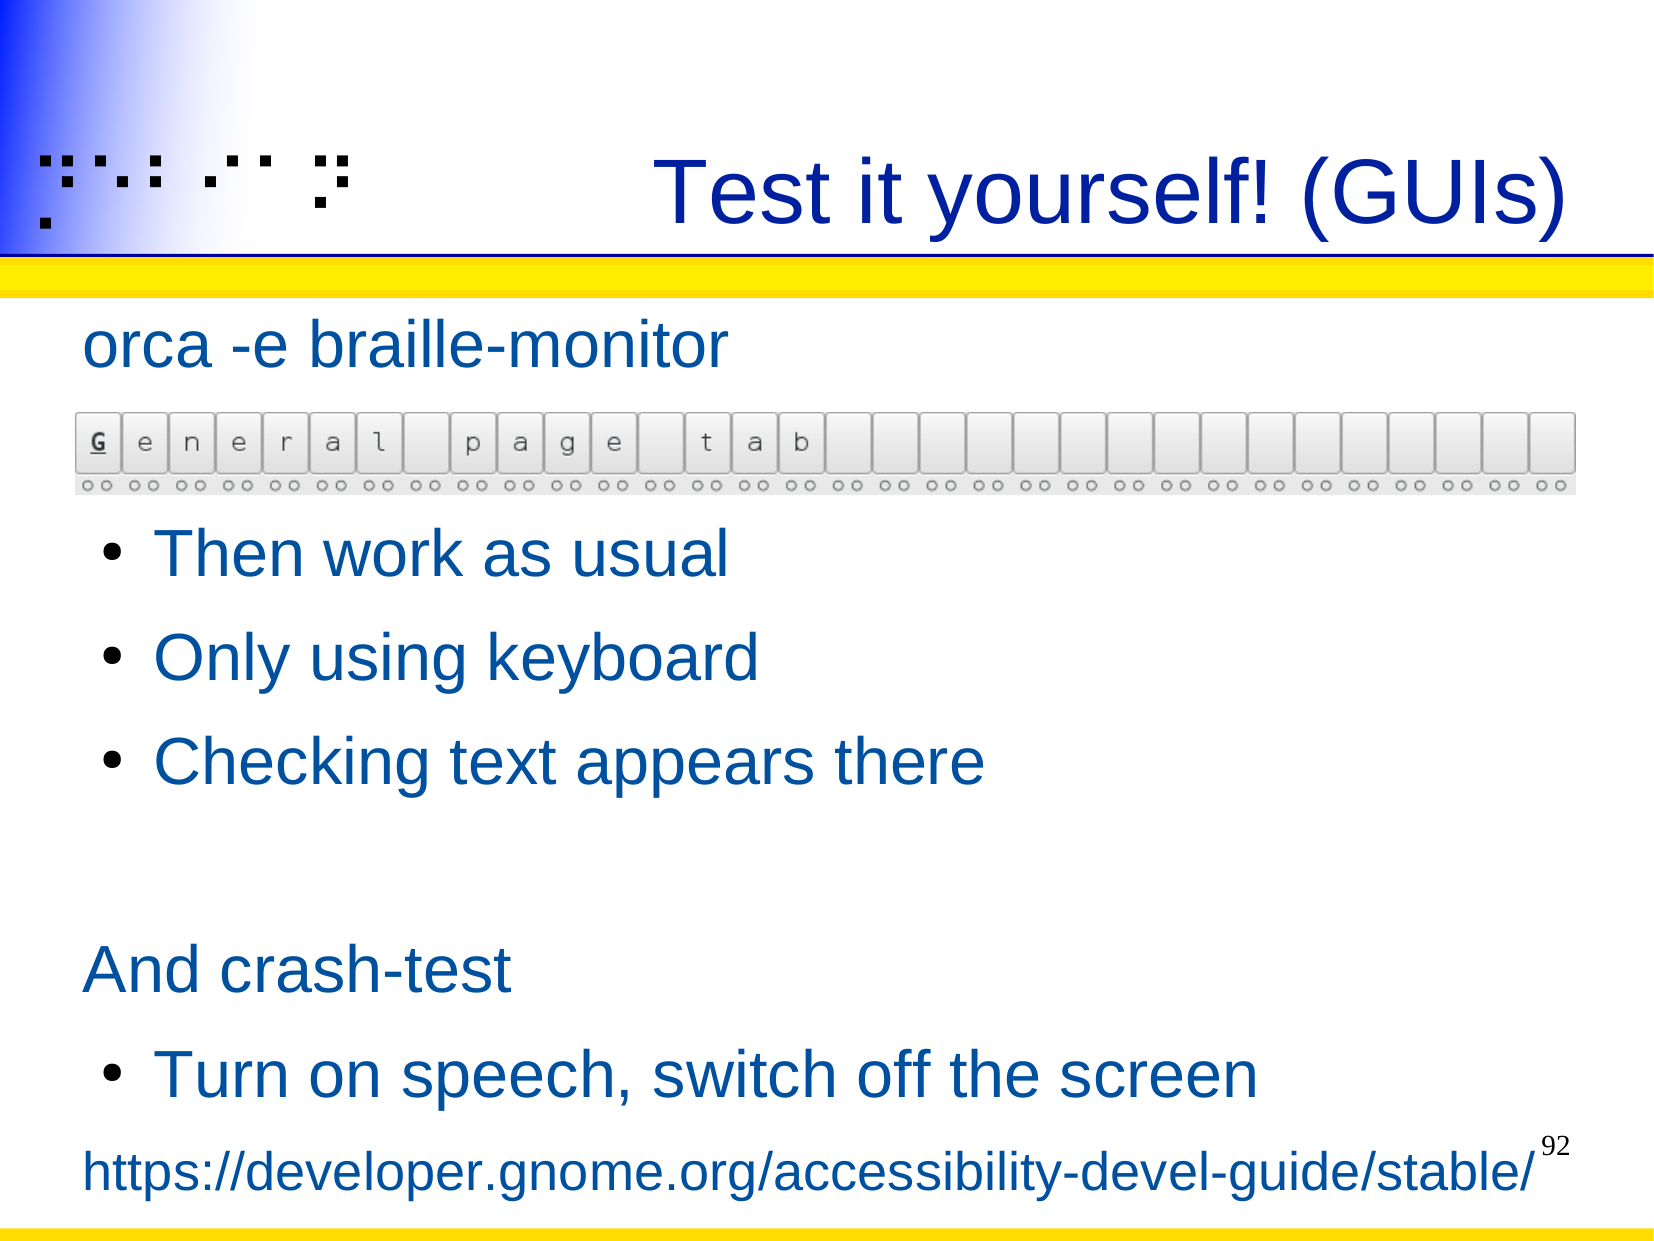

# Test it yourself! (GUIs)
orca -e braille-monitor
Then work as usual
Only using keyboard
Checking text appears there
And crash-test
Turn on speech, switch off the screen
https://developer.gnome.org/accessibility-devel-guide/stable/
92